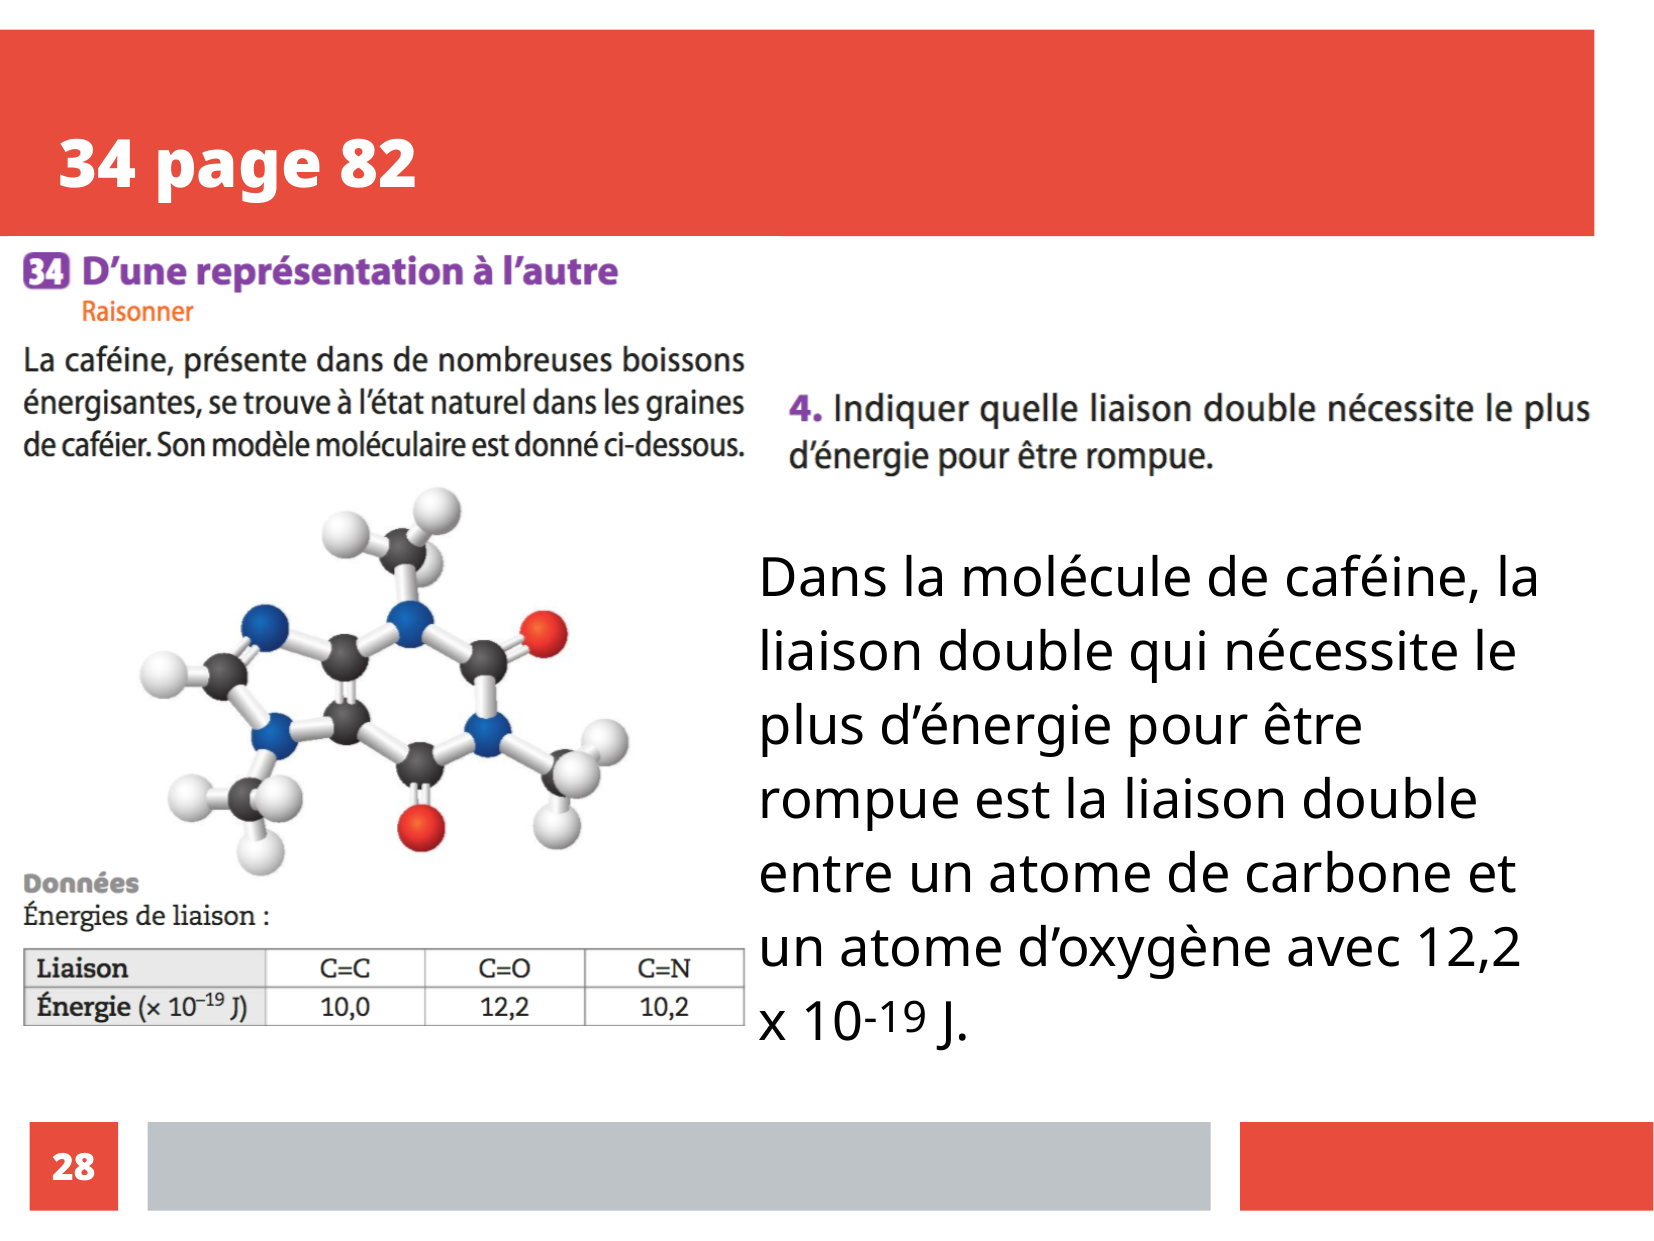

# 34 page 82
Dans la molécule de caféine, la liaison double qui nécessite le plus d’énergie pour être rompue est la liaison double entre un atome de carbone et un atome d’oxygène avec 12,2 x 10-19 J.
28